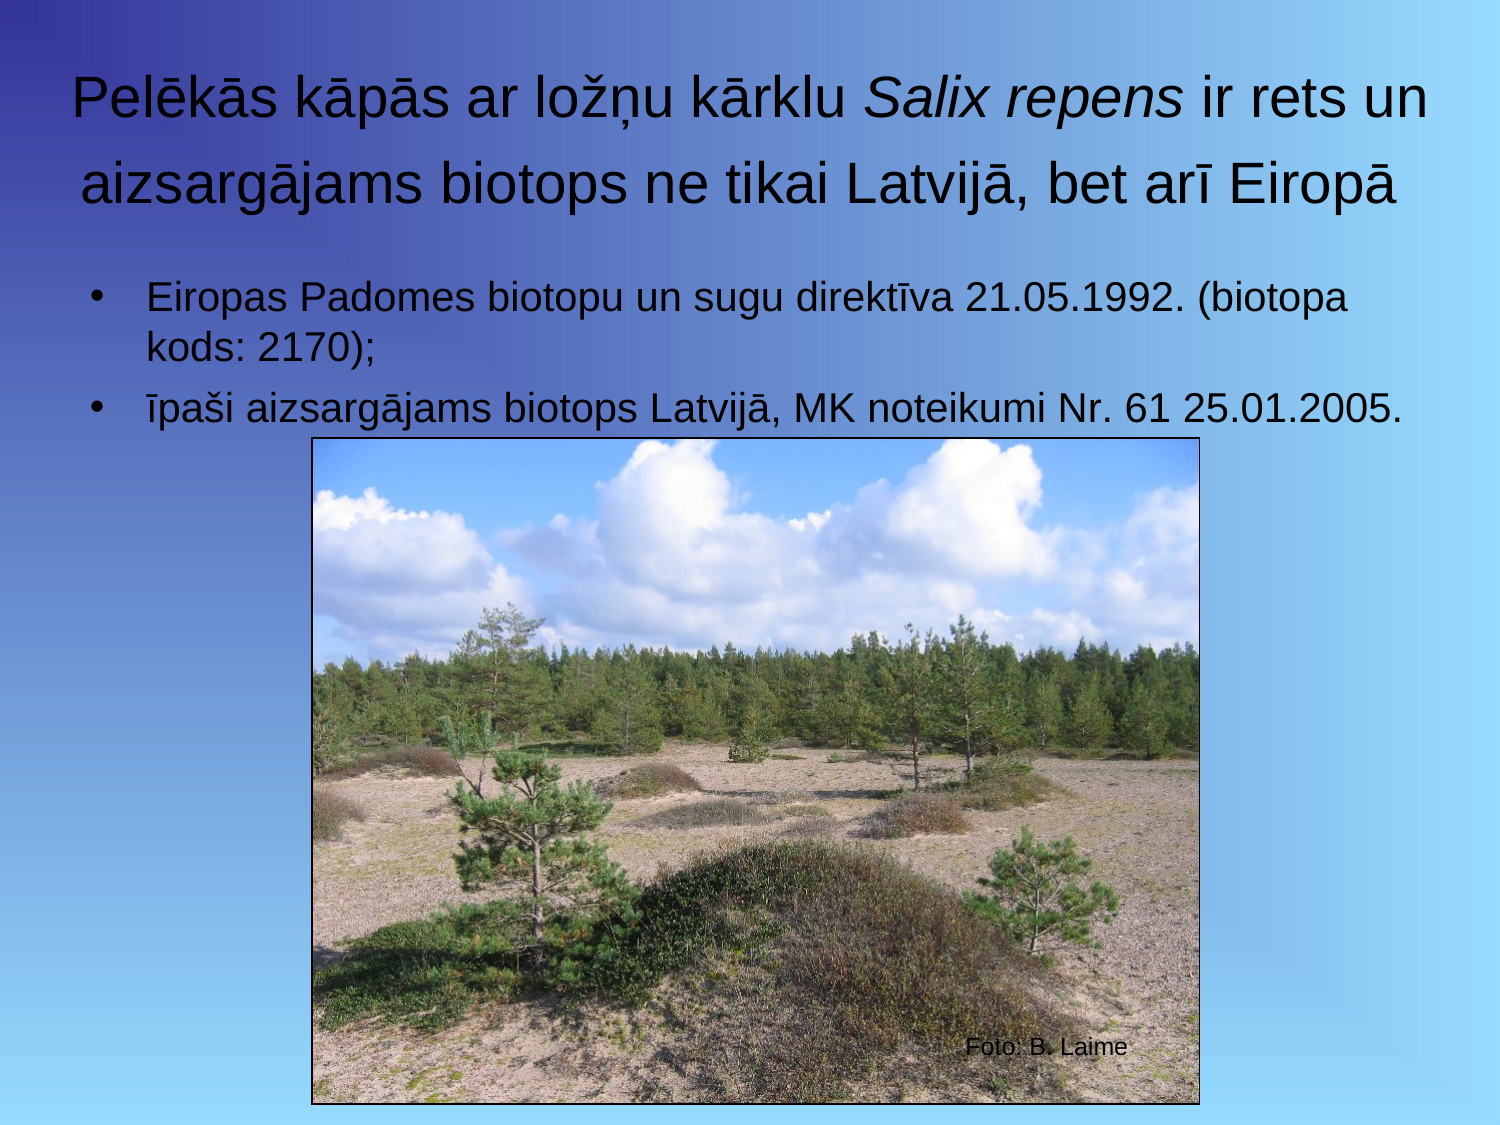

# Pelēkās kāpās ar ložņu kārklu Salix repens ir rets un aizsargājams biotops ne tikai Latvijā, bet arī Eiropā
Eiropas Padomes biotopu un sugu direktīva 21.05.1992. (biotopa kods: 2170);
īpaši aizsargājams biotops Latvijā, MK noteikumi Nr. 61 25.01.2005.
Foto: B. Laime